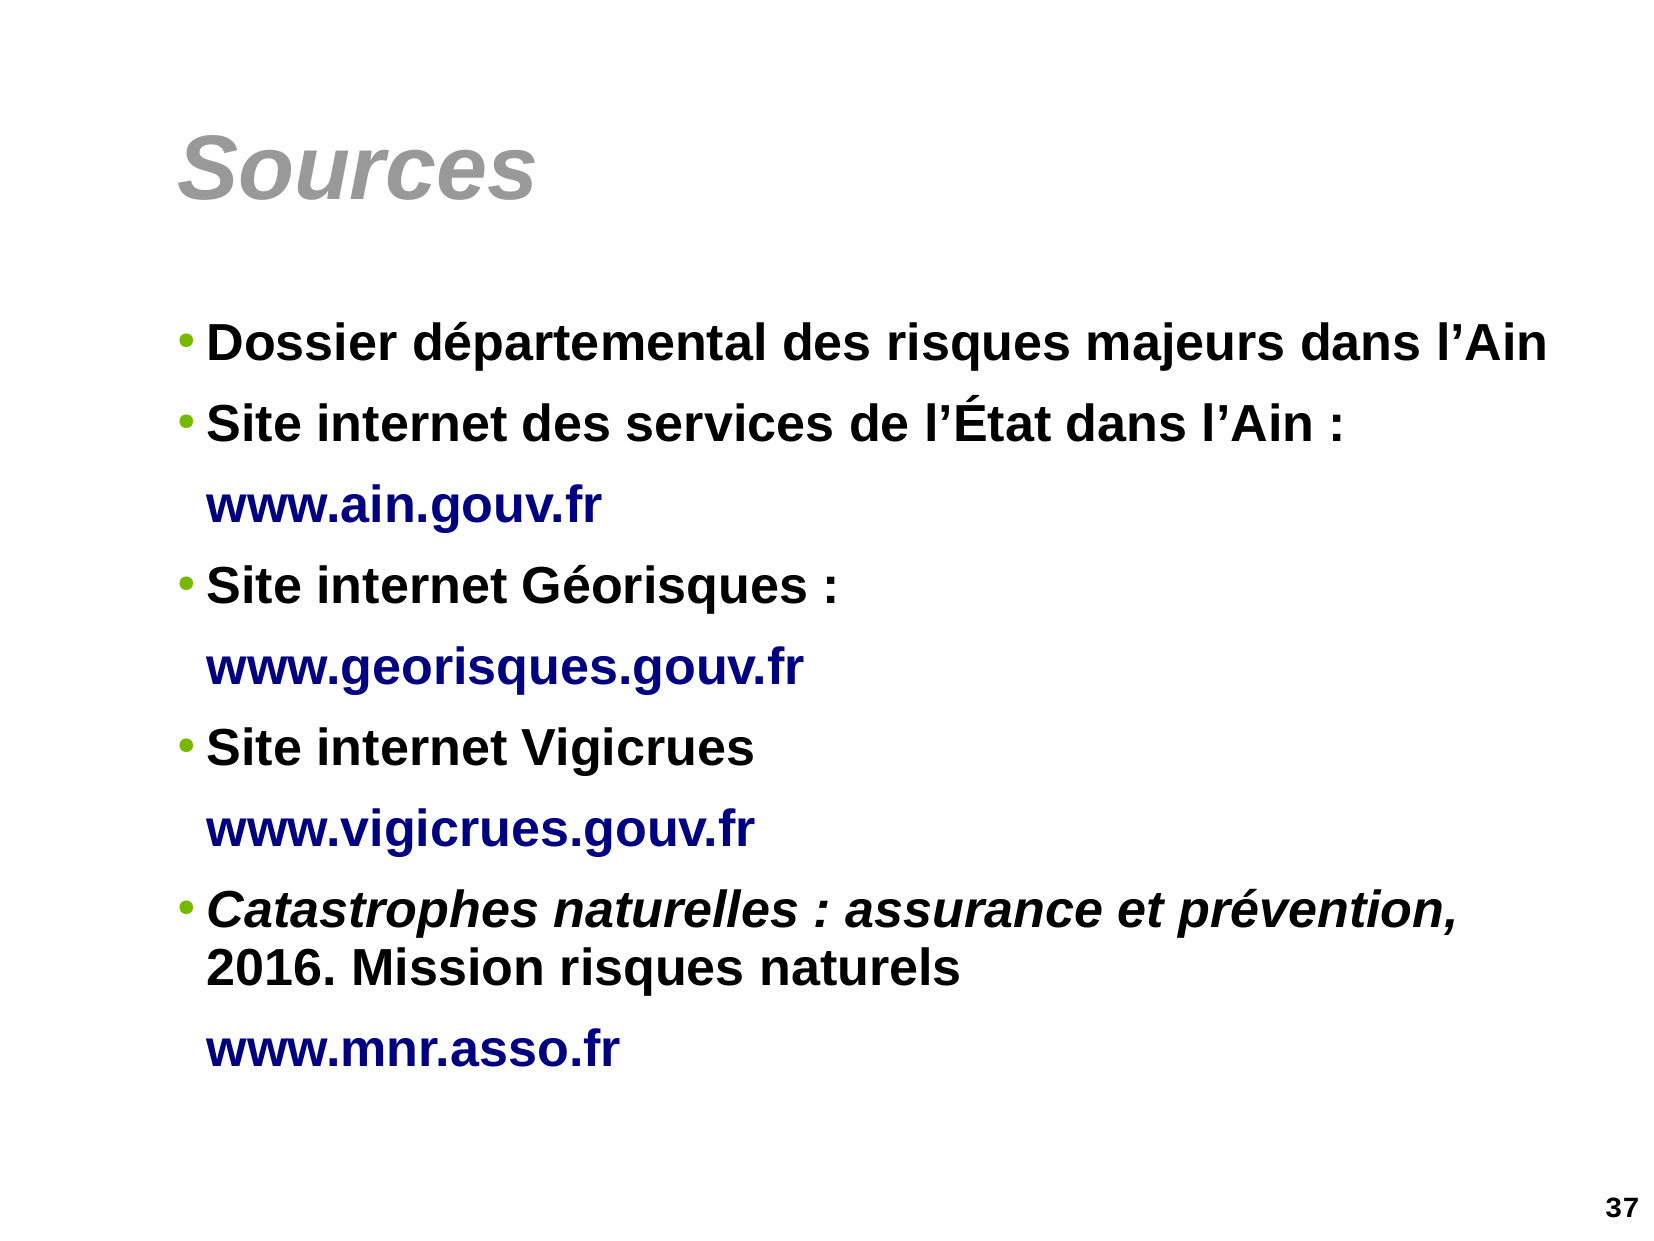

# Sources
Dossier départemental des risques majeurs dans l’Ain
Site internet des services de l’État dans l’Ain :
www.ain.gouv.fr
Site internet Géorisques :
www.georisques.gouv.fr
Site internet Vigicrues
www.vigicrues.gouv.fr
Catastrophes naturelles : assurance et prévention, 2016. Mission risques naturels
www.mnr.asso.fr